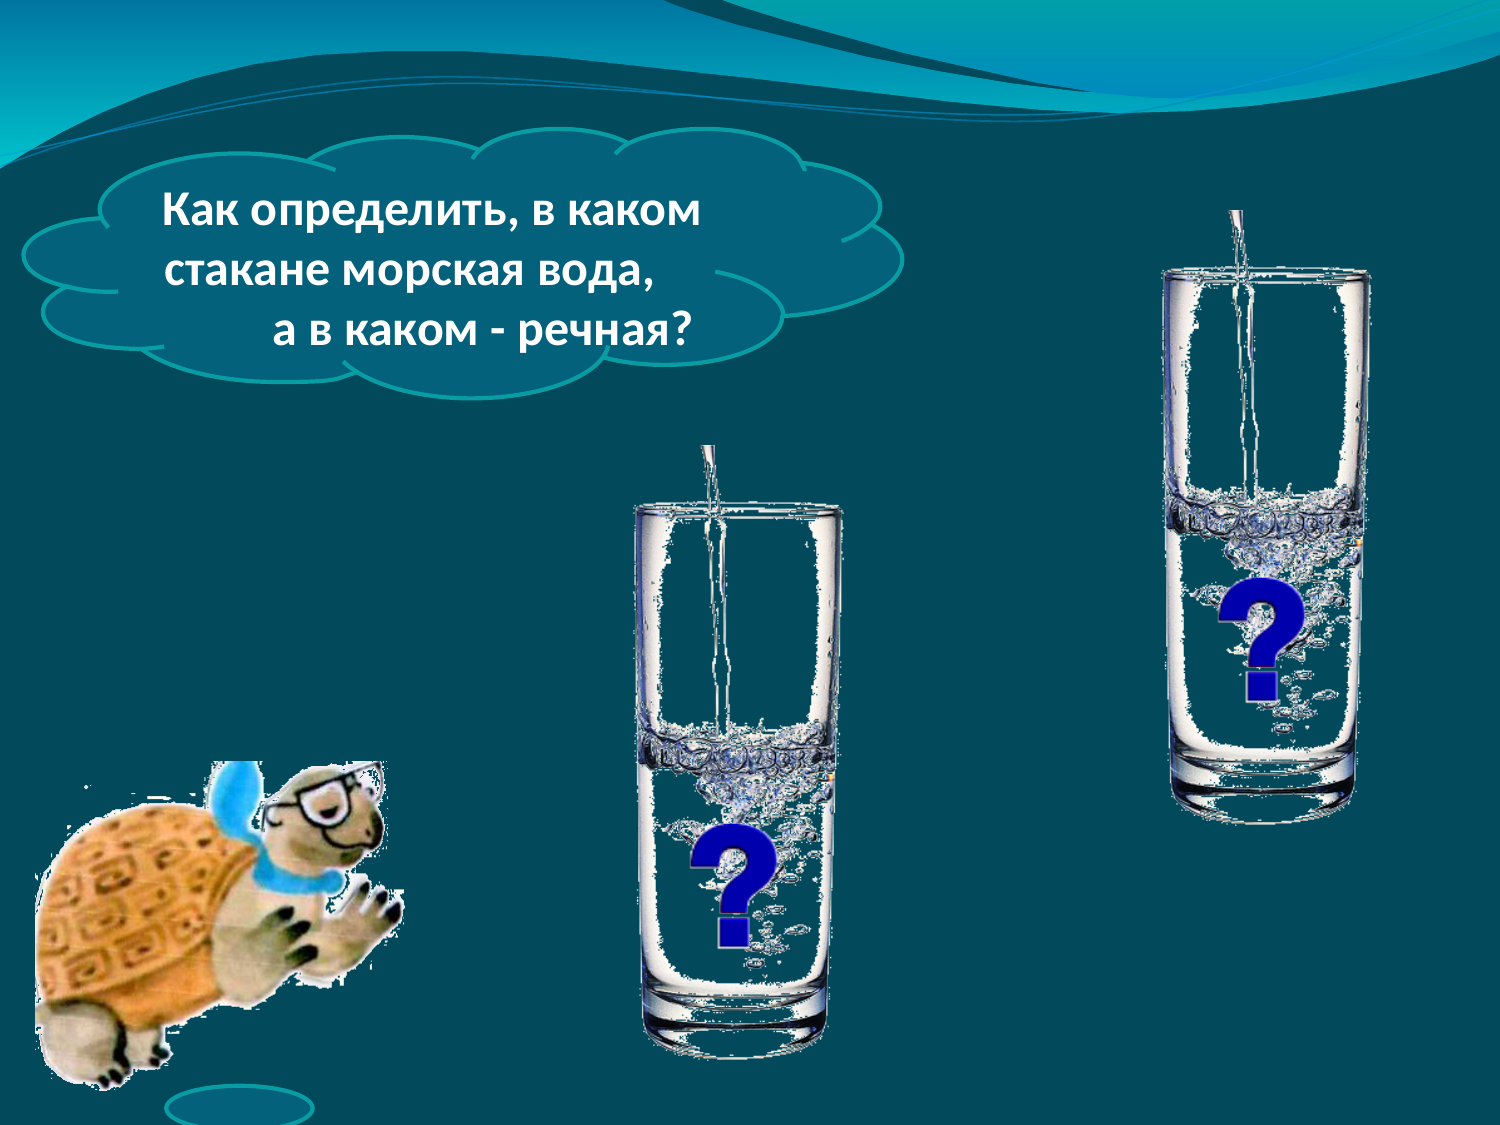

Как определить, в каком стакане морская вода, а в каком - речная?